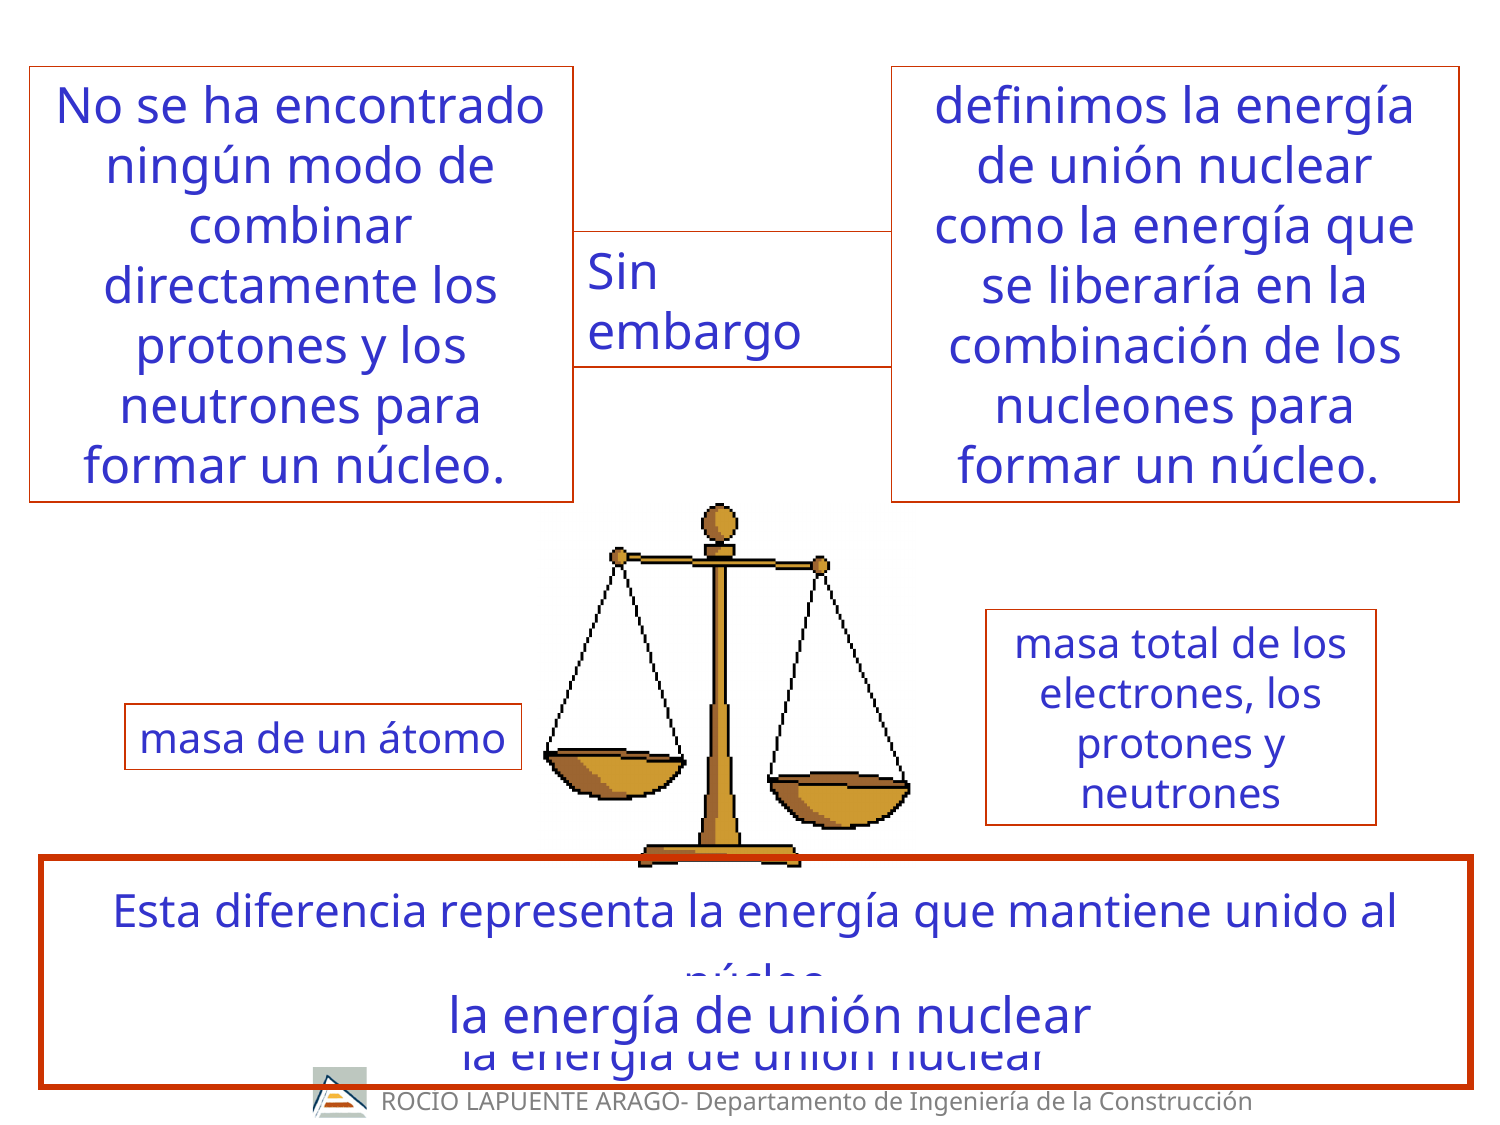

No se ha encontrado ningún modo de combinar directamente los protones y los neutrones para formar un núcleo.
definimos la energía de unión nuclear como la energía que se liberaría en la combinación de los nucleones para formar un núcleo.
Sin embargo
masa total de los electrones, los protones y neutrones
masa de un átomo
Esta diferencia representa la energía que mantiene unido al núcleo
 la energía de unión nuclear
la energía de unión nuclear